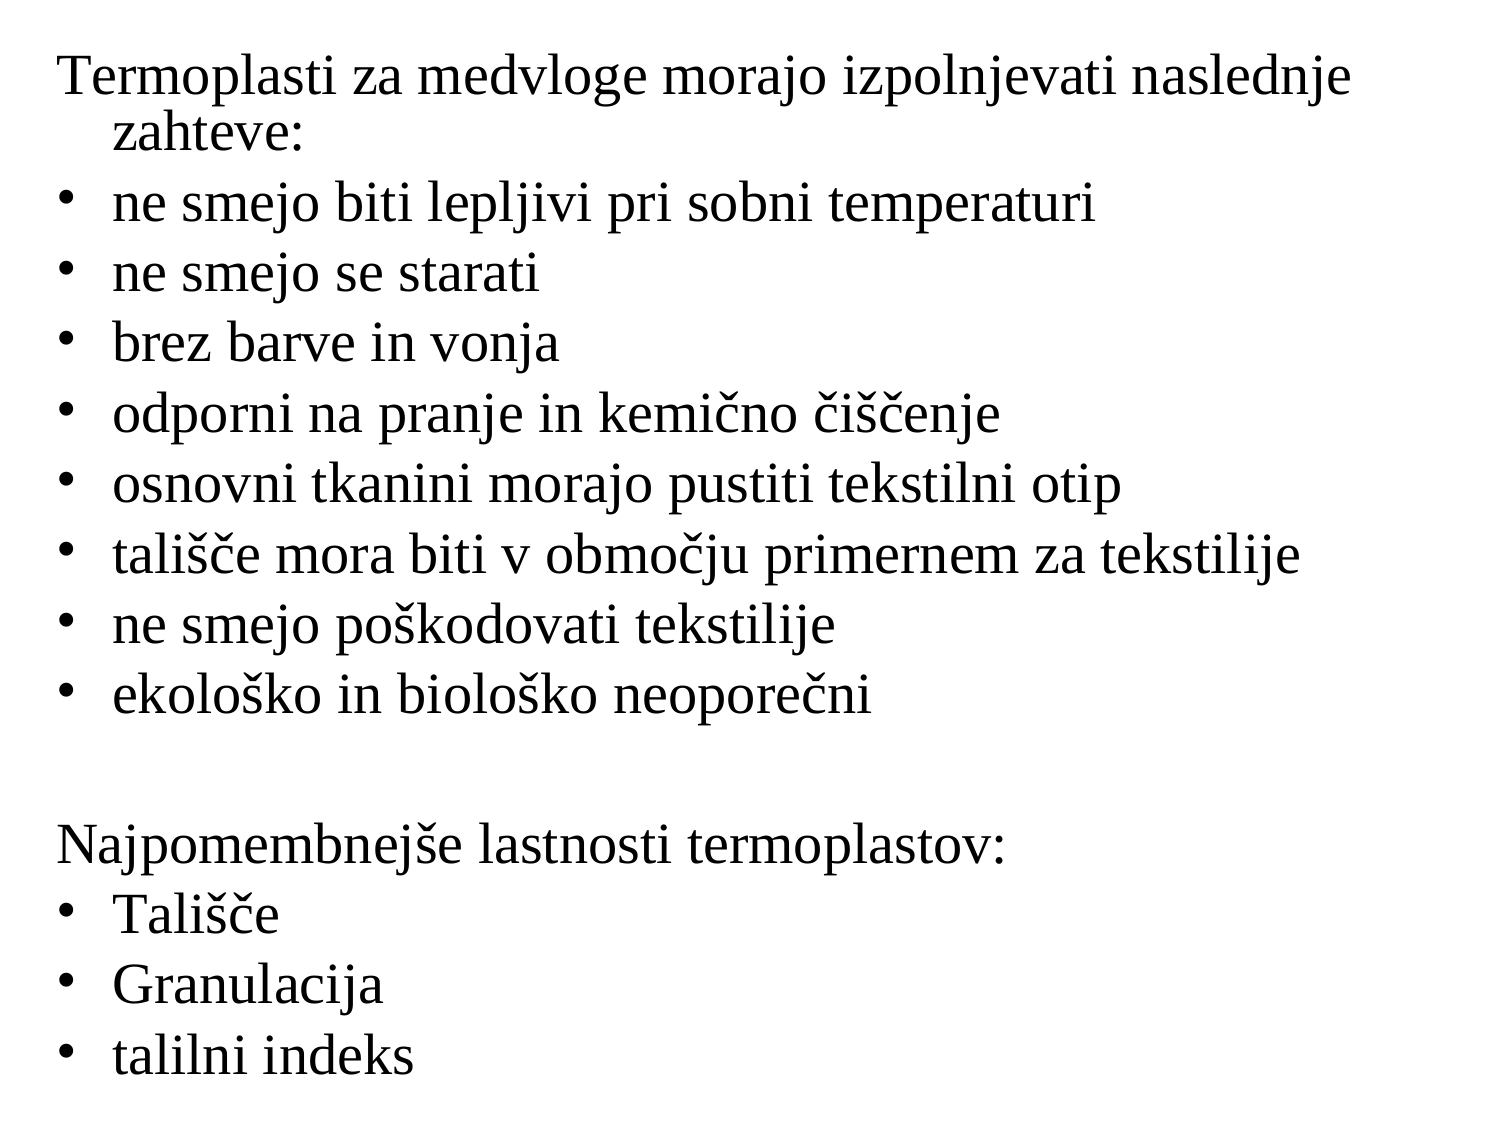

# Termoplasti za medvloge morajo izpolnjevati naslednje zahteve:
ne smejo biti lepljivi pri sobni temperaturi
ne smejo se starati
brez barve in vonja
odporni na pranje in kemično čiščenje
osnovni tkanini morajo pustiti tekstilni otip
tališče mora biti v območju primernem za tekstilije
ne smejo poškodovati tekstilije
ekološko in biološko neoporečni
Najpomembnejše lastnosti termoplastov:
Tališče
Granulacija
talilni indeks